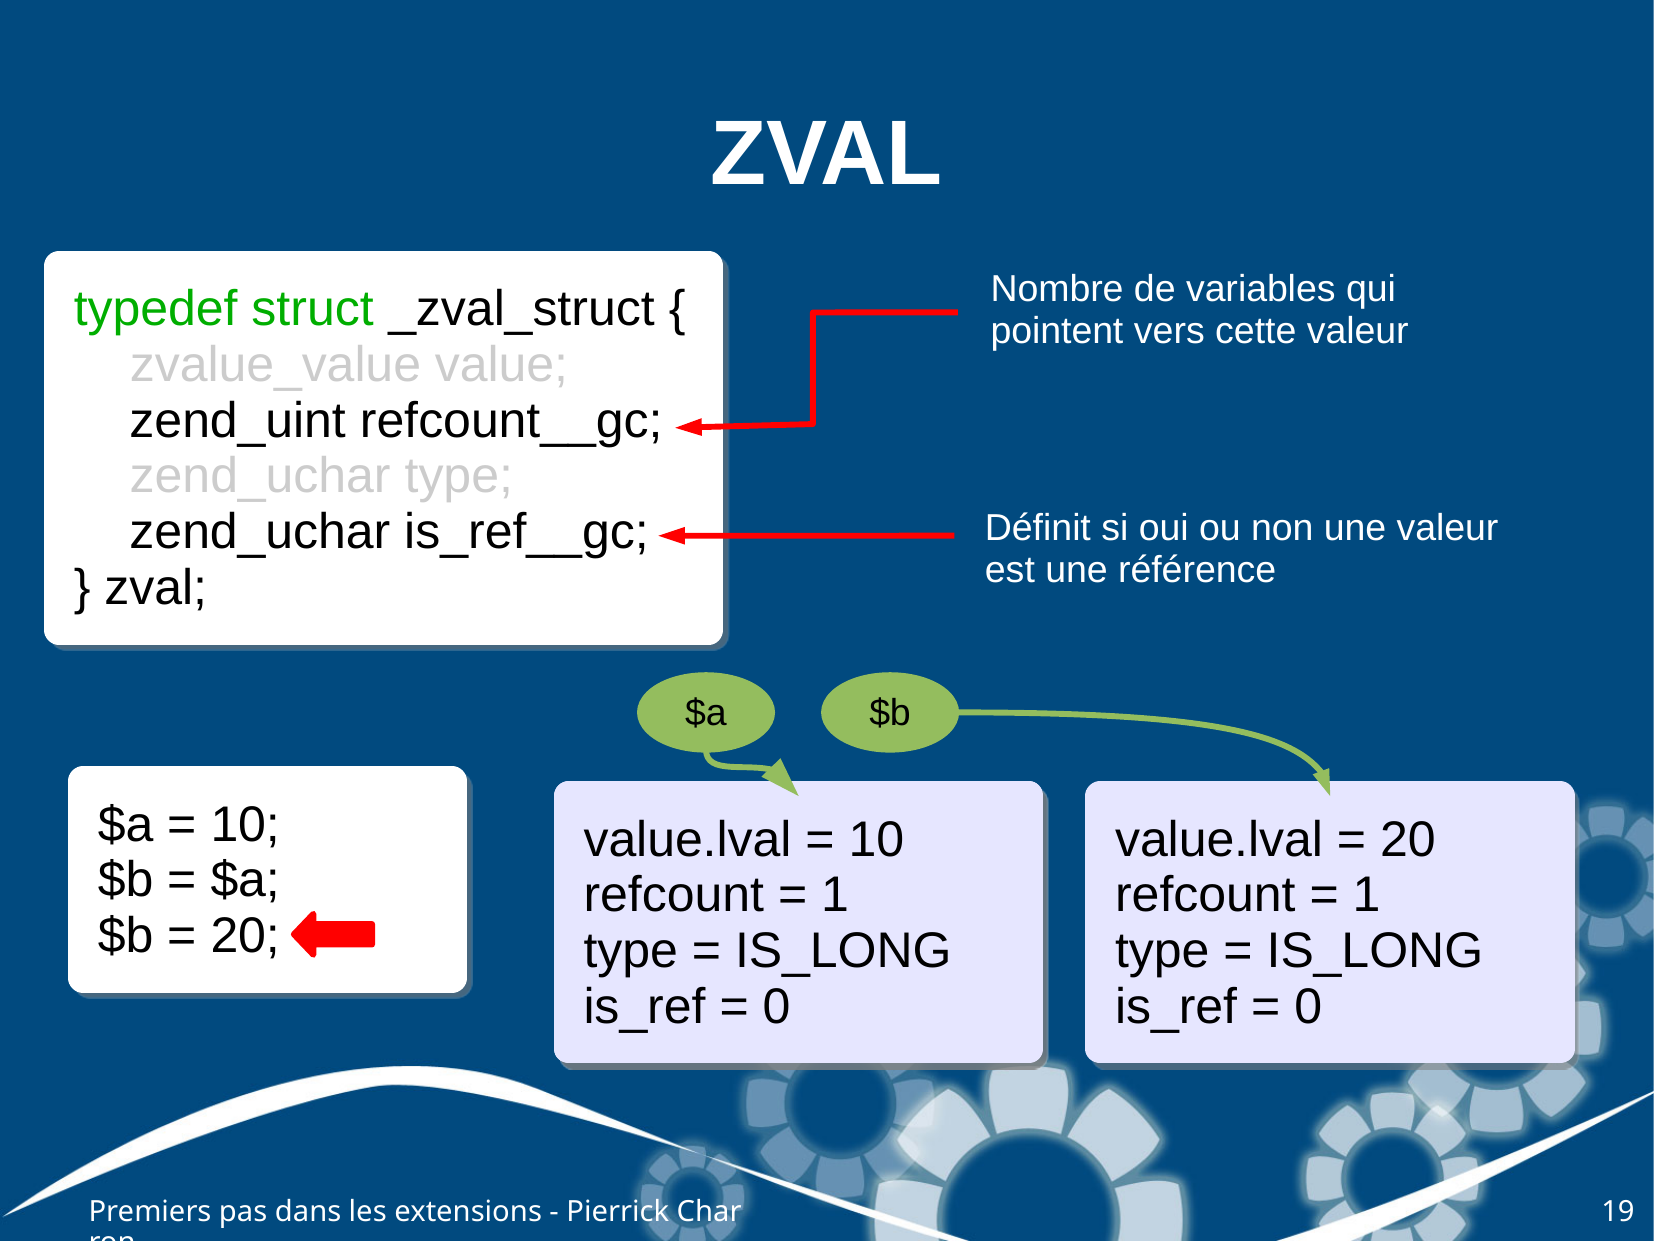

# ZVAL
Nombre de variables qui pointent vers cette valeur
typedef struct _zval_struct {
 zvalue_value value;
 zend_uint refcount__gc;
 zend_uchar type;
 zend_uchar is_ref__gc;
} zval;
Définit si oui ou non une valeur est une référence
$a
$b
$a = 10;
$b = $a;
$b = 20;
value.lval = 10
refcount = 2
type = IS_LONG
is_ref = 0
value.lval = 10
refcount = 1
type = IS_LONG
is_ref = 0
value.lval = 20
refcount = 1
type = IS_LONG
is_ref = 0
Premiers pas dans les extensions - Pierrick Charron
19